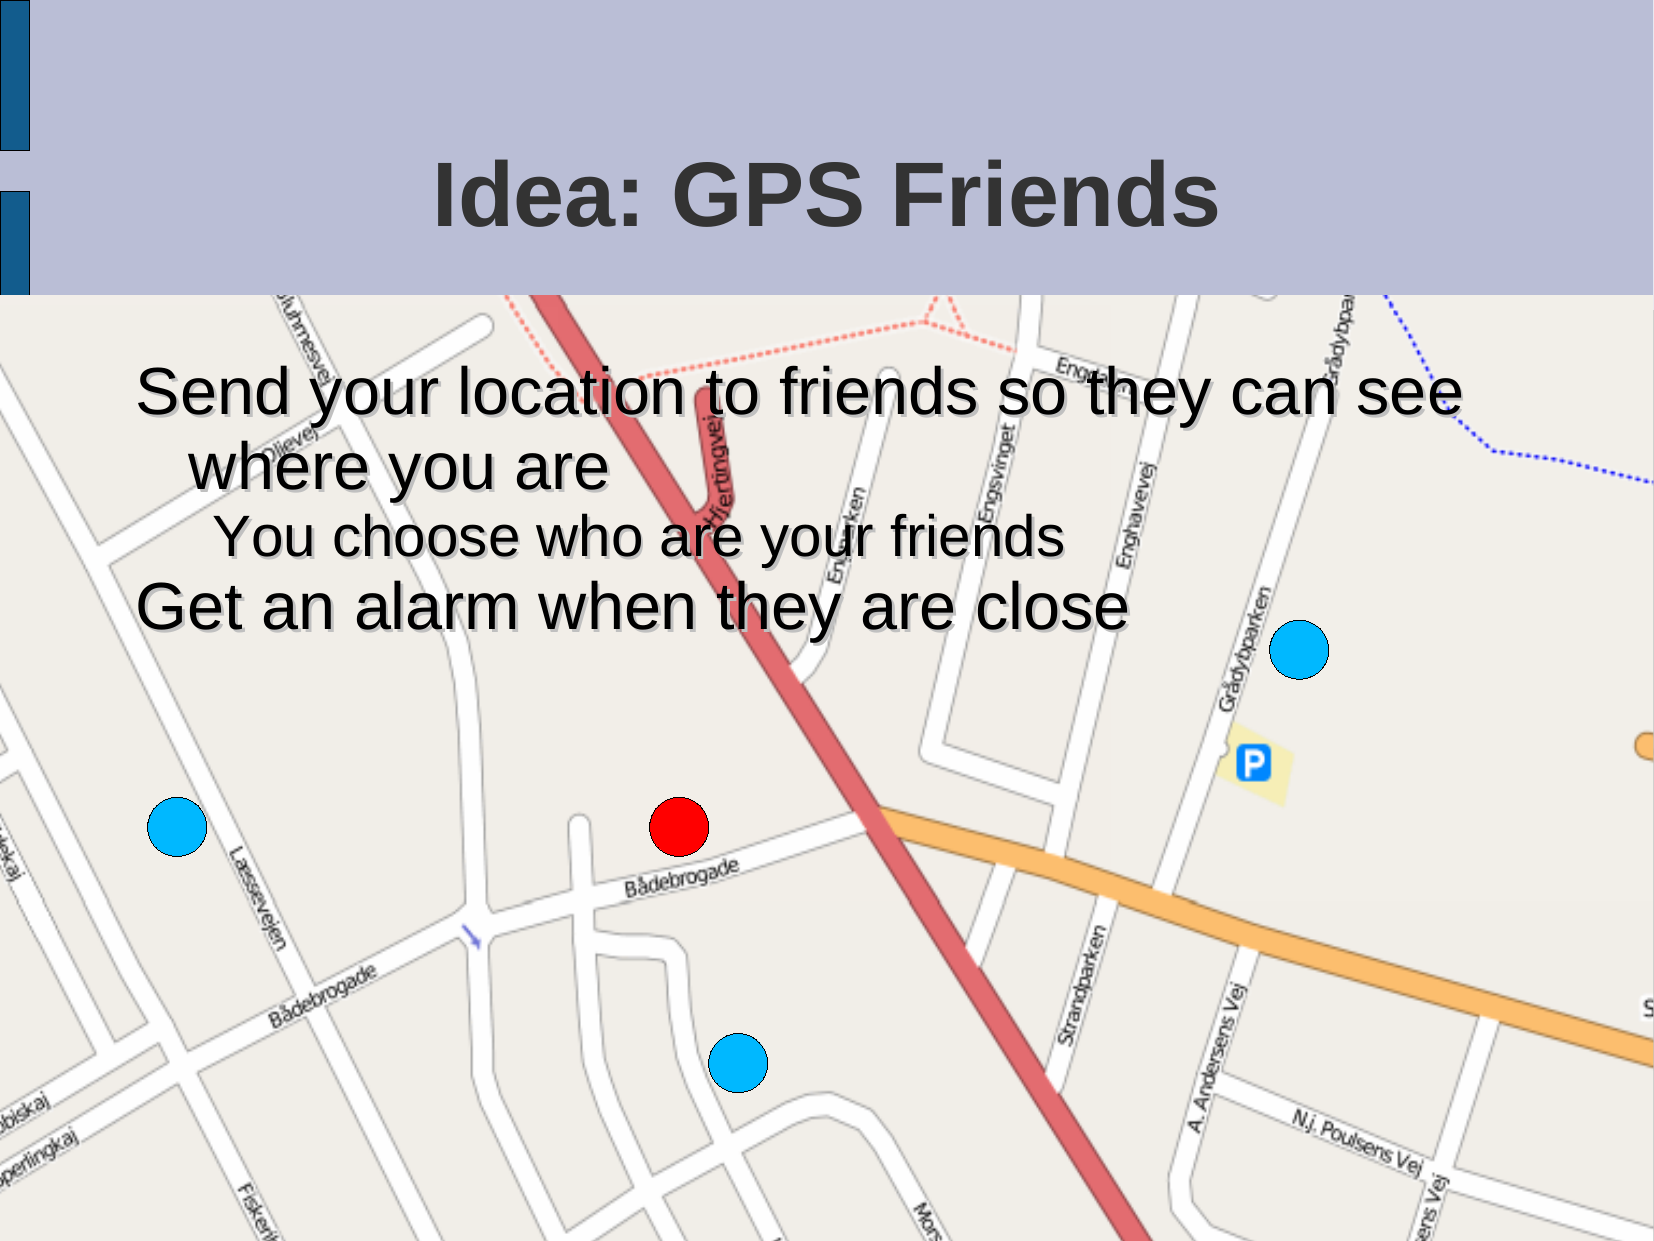

# Idea: GPS Friends
Send your location to friends so they can see where you are
You choose who are your friends
Get an alarm when they are close